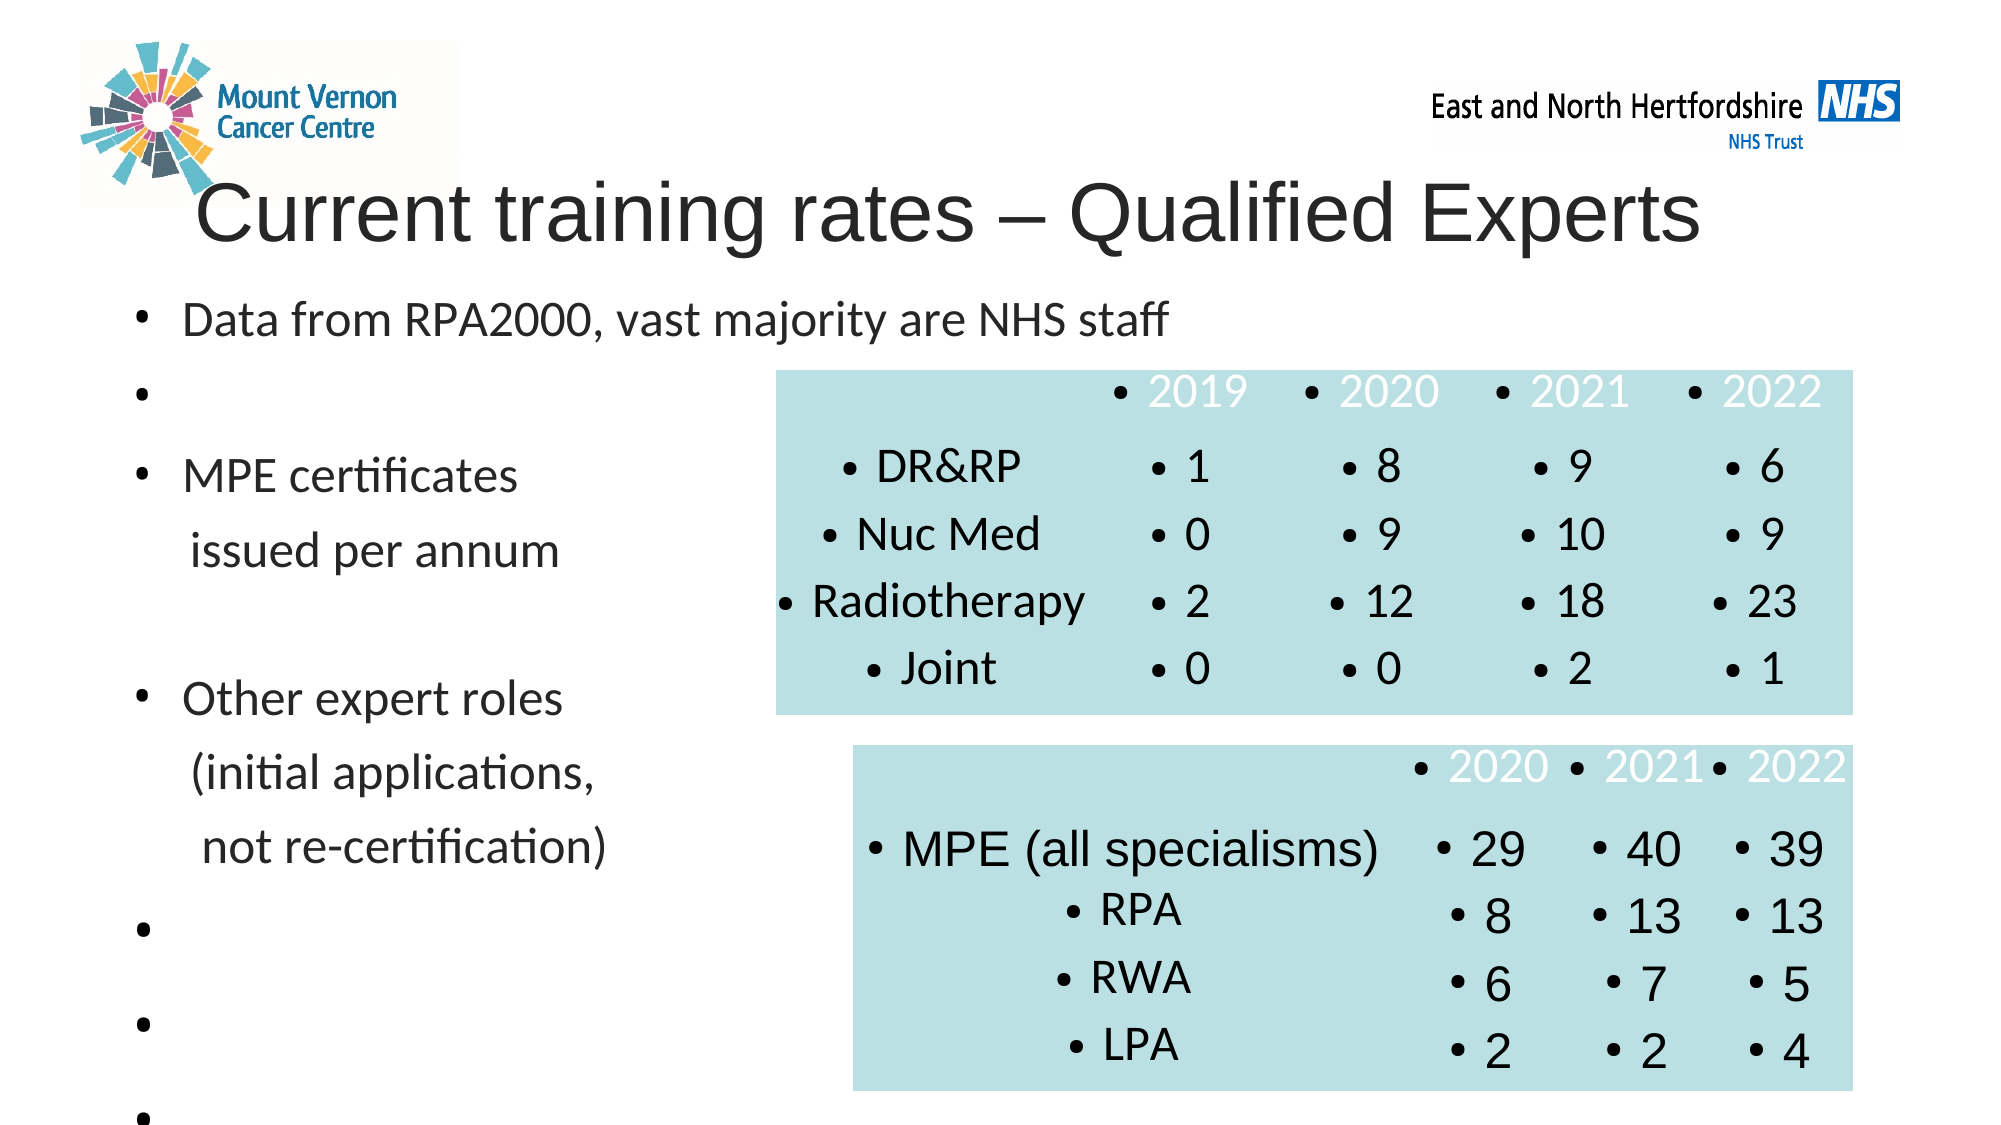

# Current training rates – Qualified Experts
Data from RPA2000, vast majority are NHS staff
MPE certificates
 issued per annum
Other expert roles
 (initial applications,
 not re-certification)
| | 2019 | 2020 | 2021 | 2022 |
| --- | --- | --- | --- | --- |
| DR&RP | 1 | 8 | 9 | 6 |
| Nuc Med | 0 | 9 | 10 | 9 |
| Radiotherapy | 2 | 12 | 18 | 23 |
| Joint | 0 | 0 | 2 | 1 |
| | 2020 | 2021 | 2022 |
| --- | --- | --- | --- |
| MPE (all specialisms) | 29 | 40 | 39 |
| RPA | 8 | 13 | 13 |
| RWA | 6 | 7 | 5 |
| LPA | 2 | 2 | 4 |